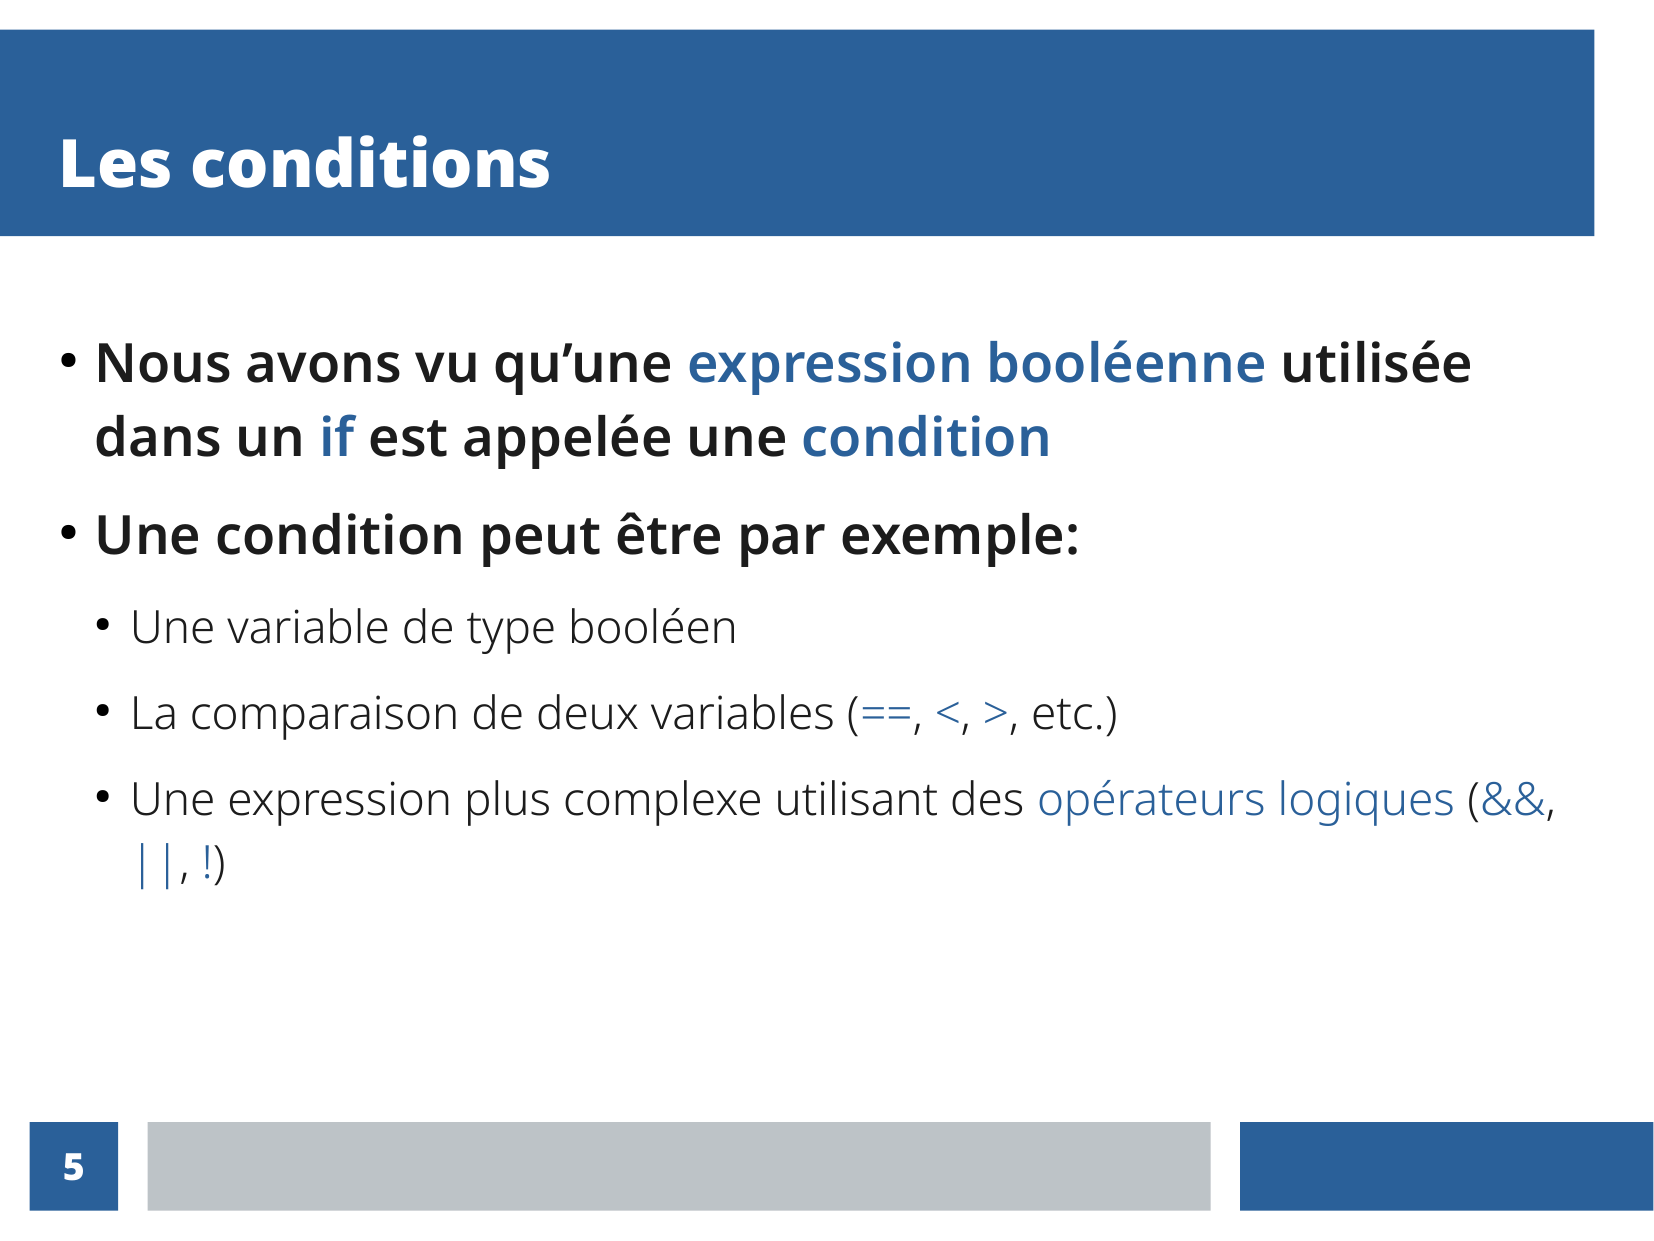

# Les conditions
Nous avons vu qu’une expression booléenne utilisée dans un if est appelée une condition
Une condition peut être par exemple:
Une variable de type booléen
La comparaison de deux variables (==, <, >, etc.)
Une expression plus complexe utilisant des opérateurs logiques (&&, ||, !)
5